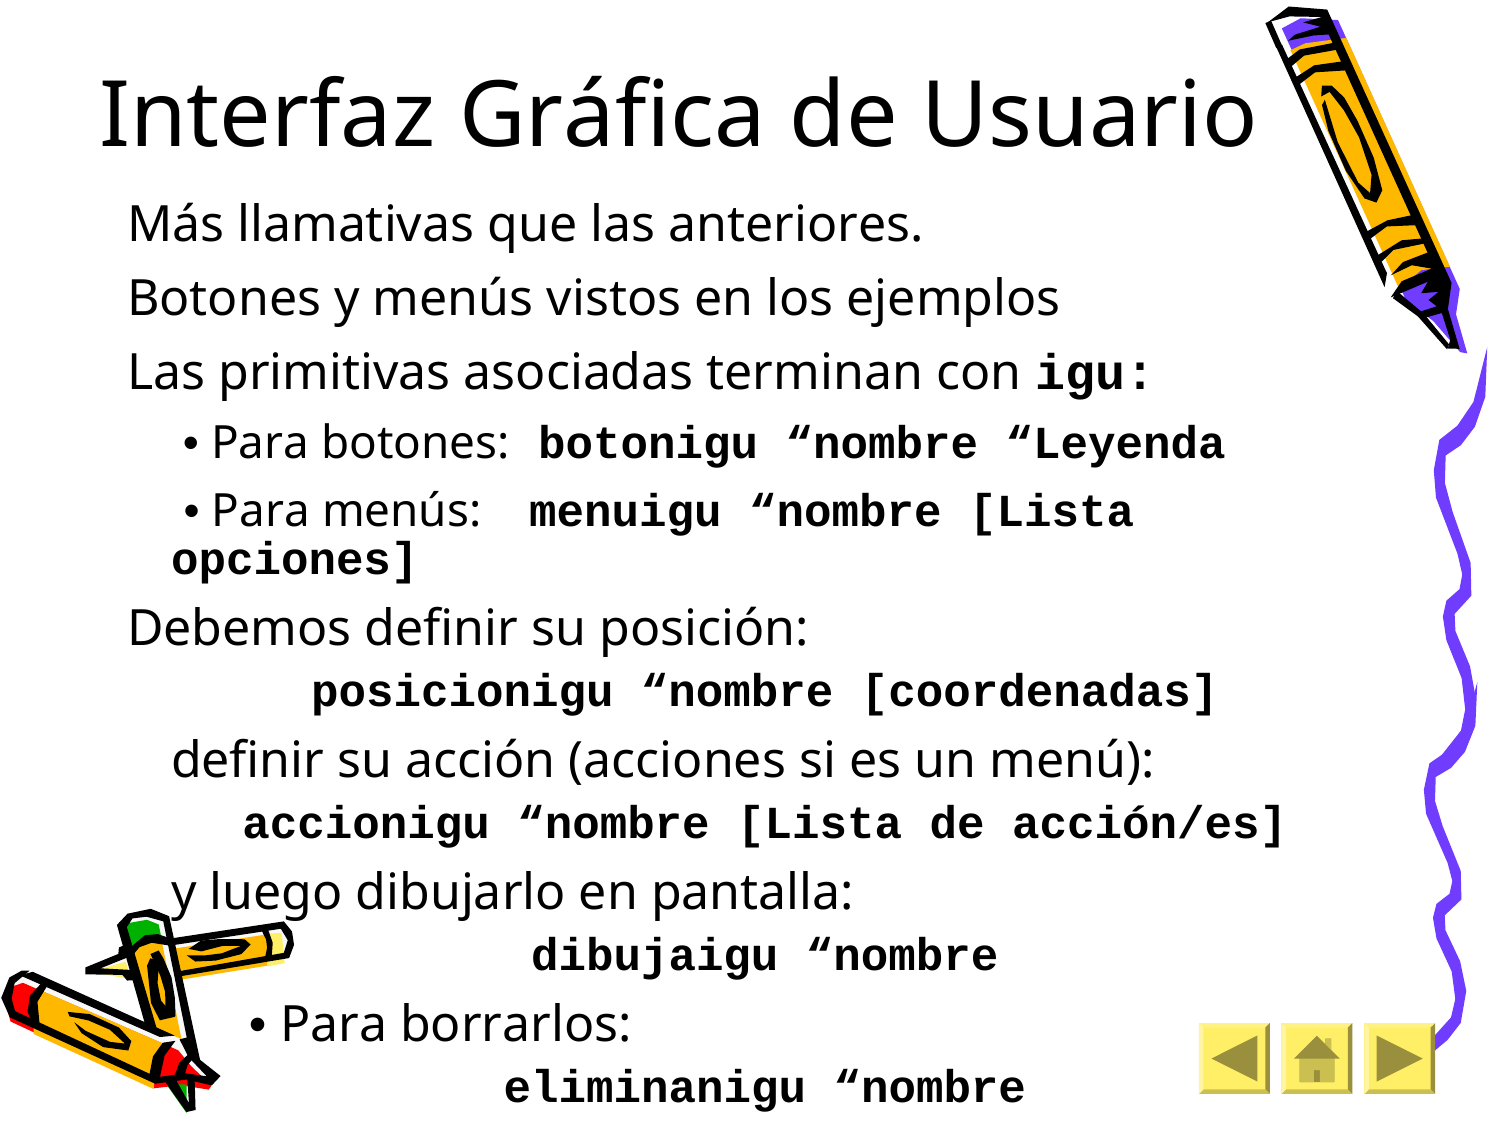

# Interfaz Gráfica de Usuario
Más llamativas que las anteriores.
Botones y menús vistos en los ejemplos
Las primitivas asociadas terminan con igu:
	 • Para botones:	botonigu “nombre “Leyenda
	 • Para menús: menuigu “nombre [Lista opciones]
Debemos definir su posición:
posicionigu “nombre [coordenadas]
	definir su acción (acciones si es un menú):
accionigu “nombre [Lista de acción/es]
	y luego dibujarlo en pantalla:
dibujaigu “nombre
	 • Para borrarlos:
eliminanigu “nombre